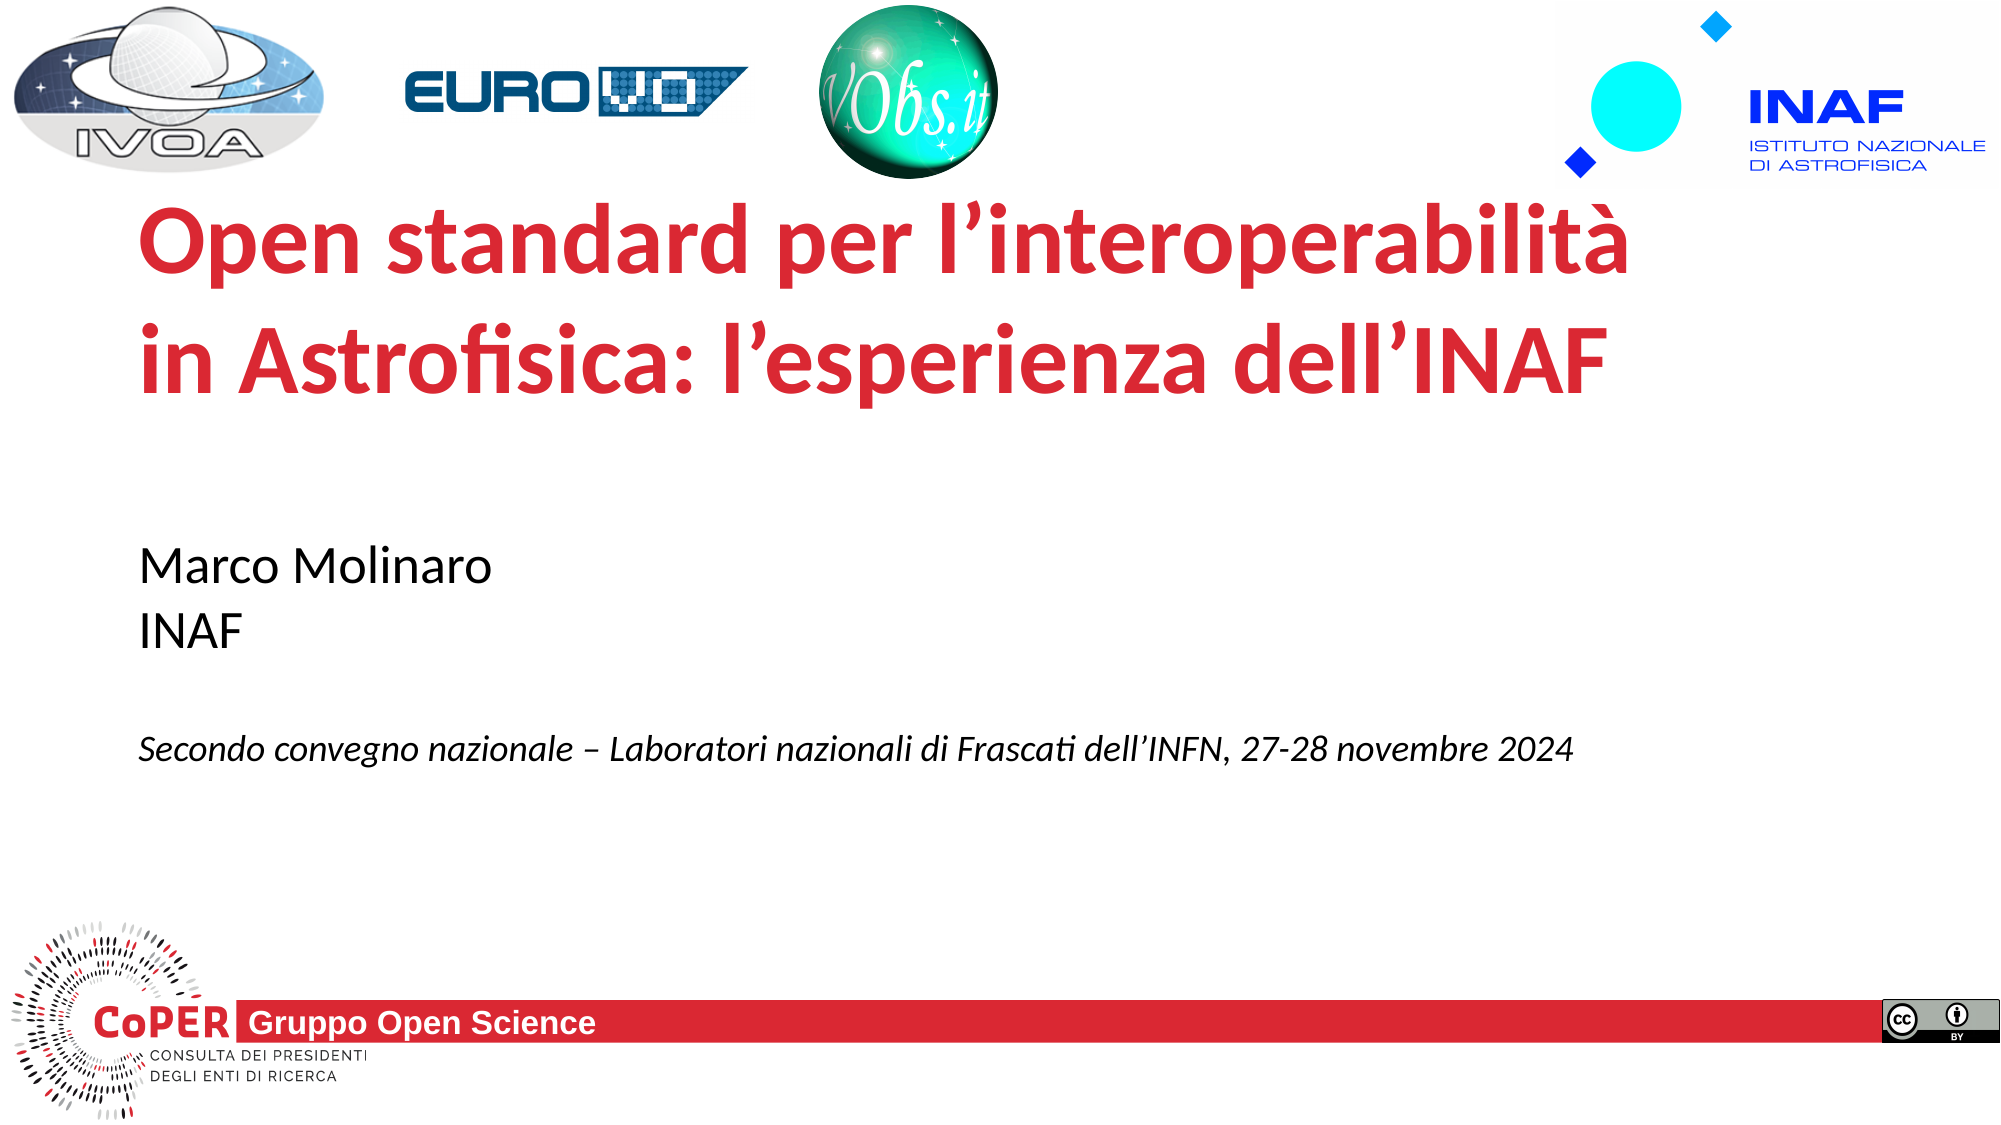

Open standard per l’interoperabilità
in Astrofisica: l’esperienza dell’INAF
Marco Molinaro
INAF
Secondo convegno nazionale – Laboratori nazionali di Frascati dell’INFN, 27-28 novembre 2024